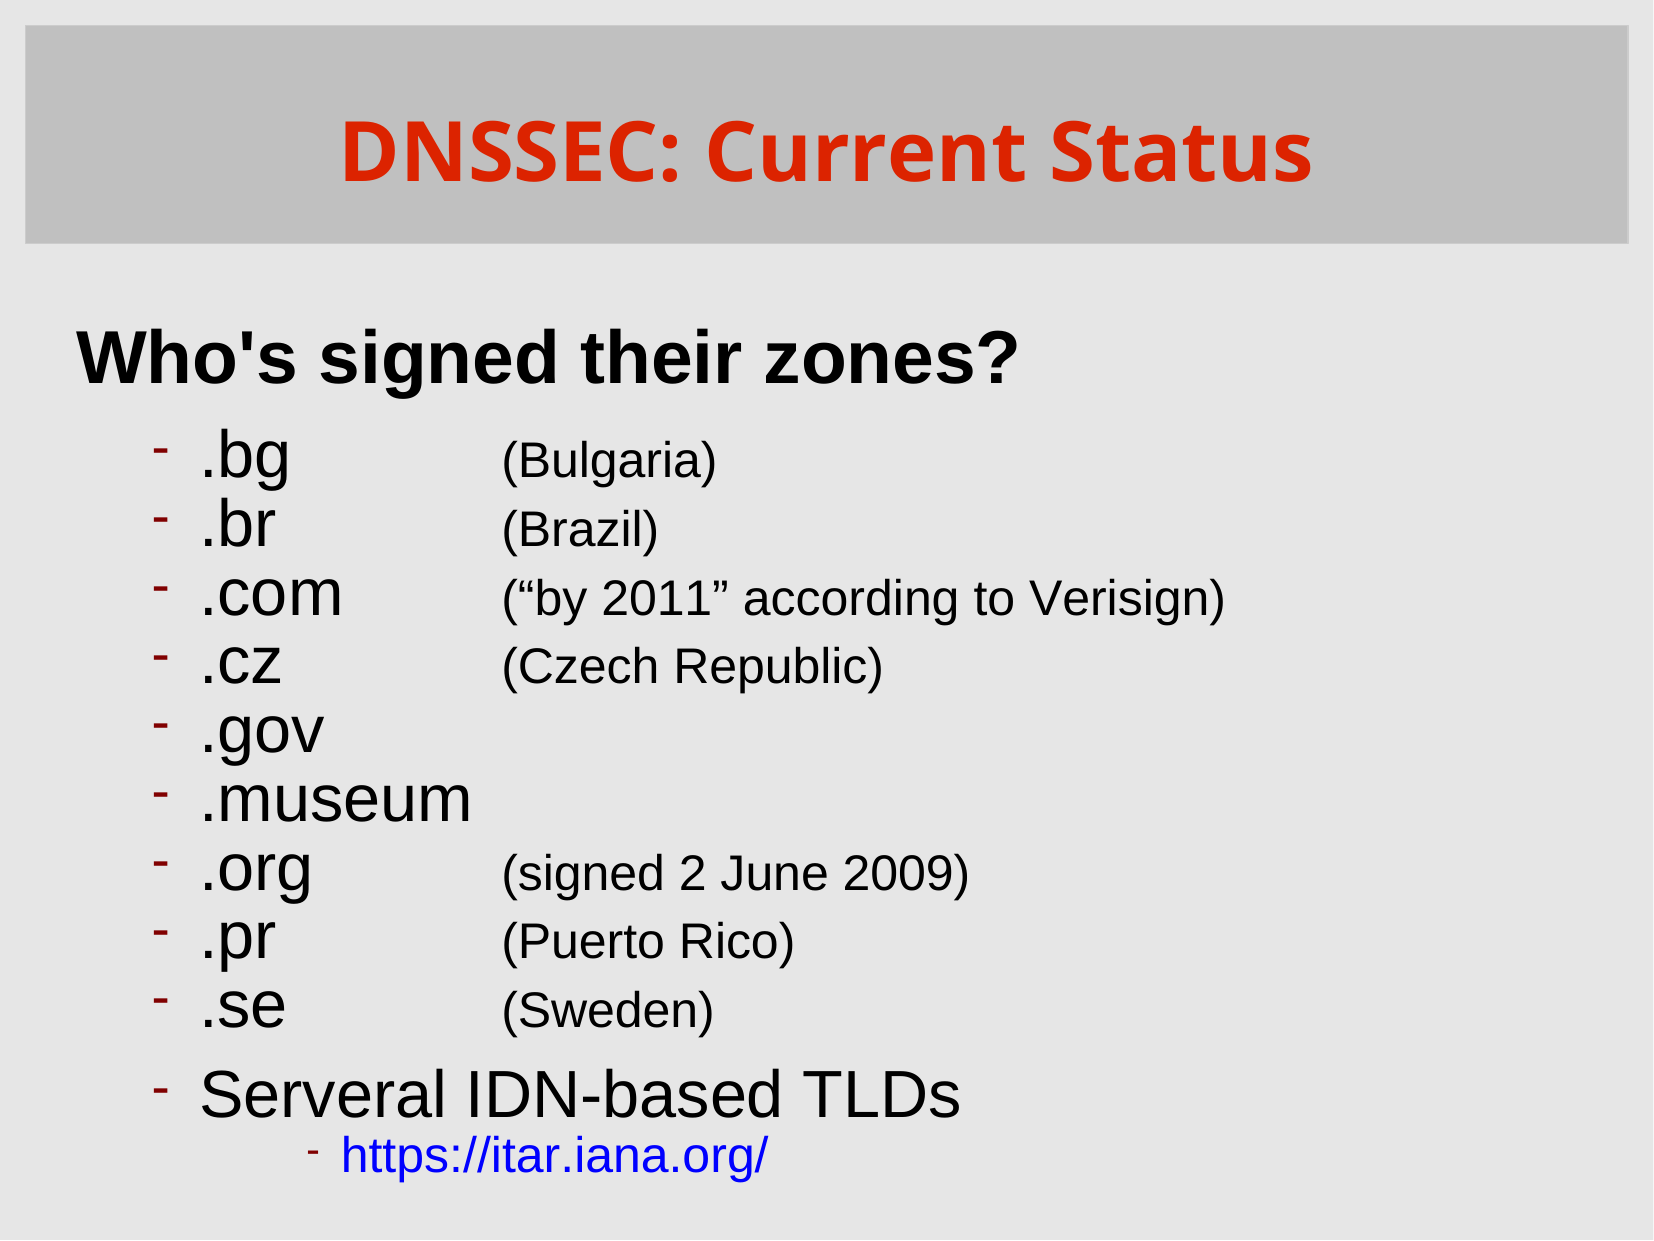

# DNSSEC: Current Status
Who's signed their zones?
.bg			(Bulgaria)
.br				(Brazil)
.com 		(“by 2011” according to Verisign)
.cz			(Czech Republic)
.gov
.museum
.org 			(signed 2 June 2009)
.pr				(Puerto Rico)
.se			(Sweden)
Serveral IDN-based TLDs
https://itar.iana.org/